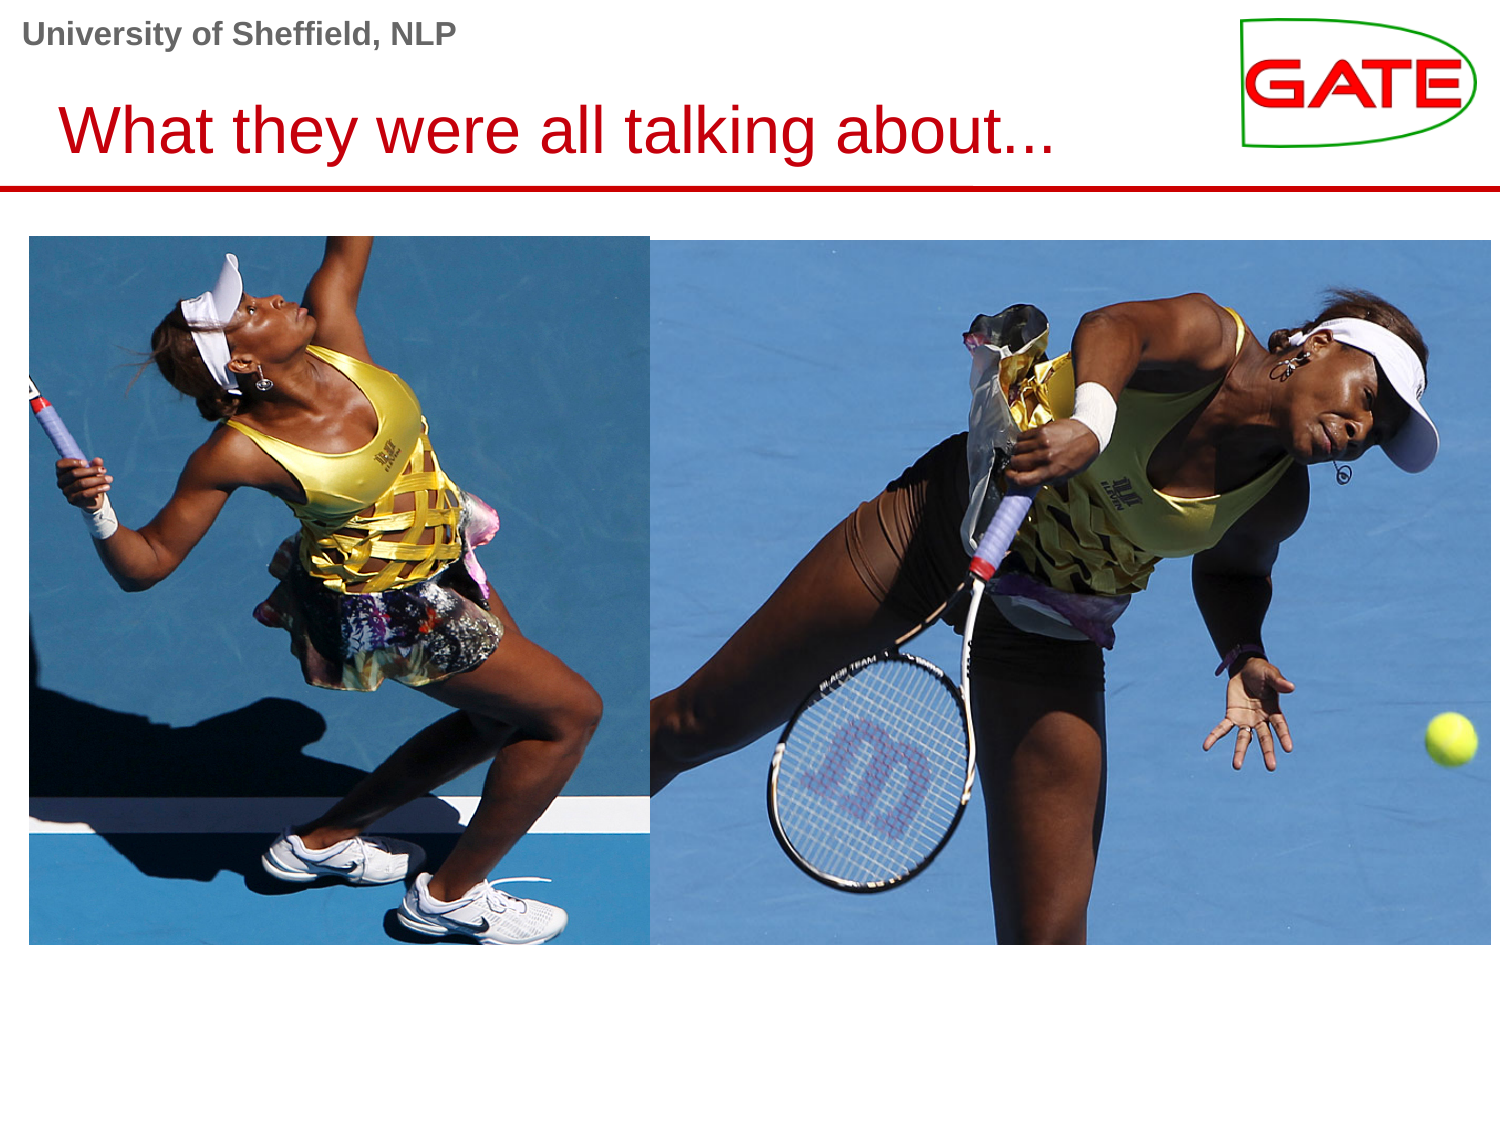

# What they were all talking about...